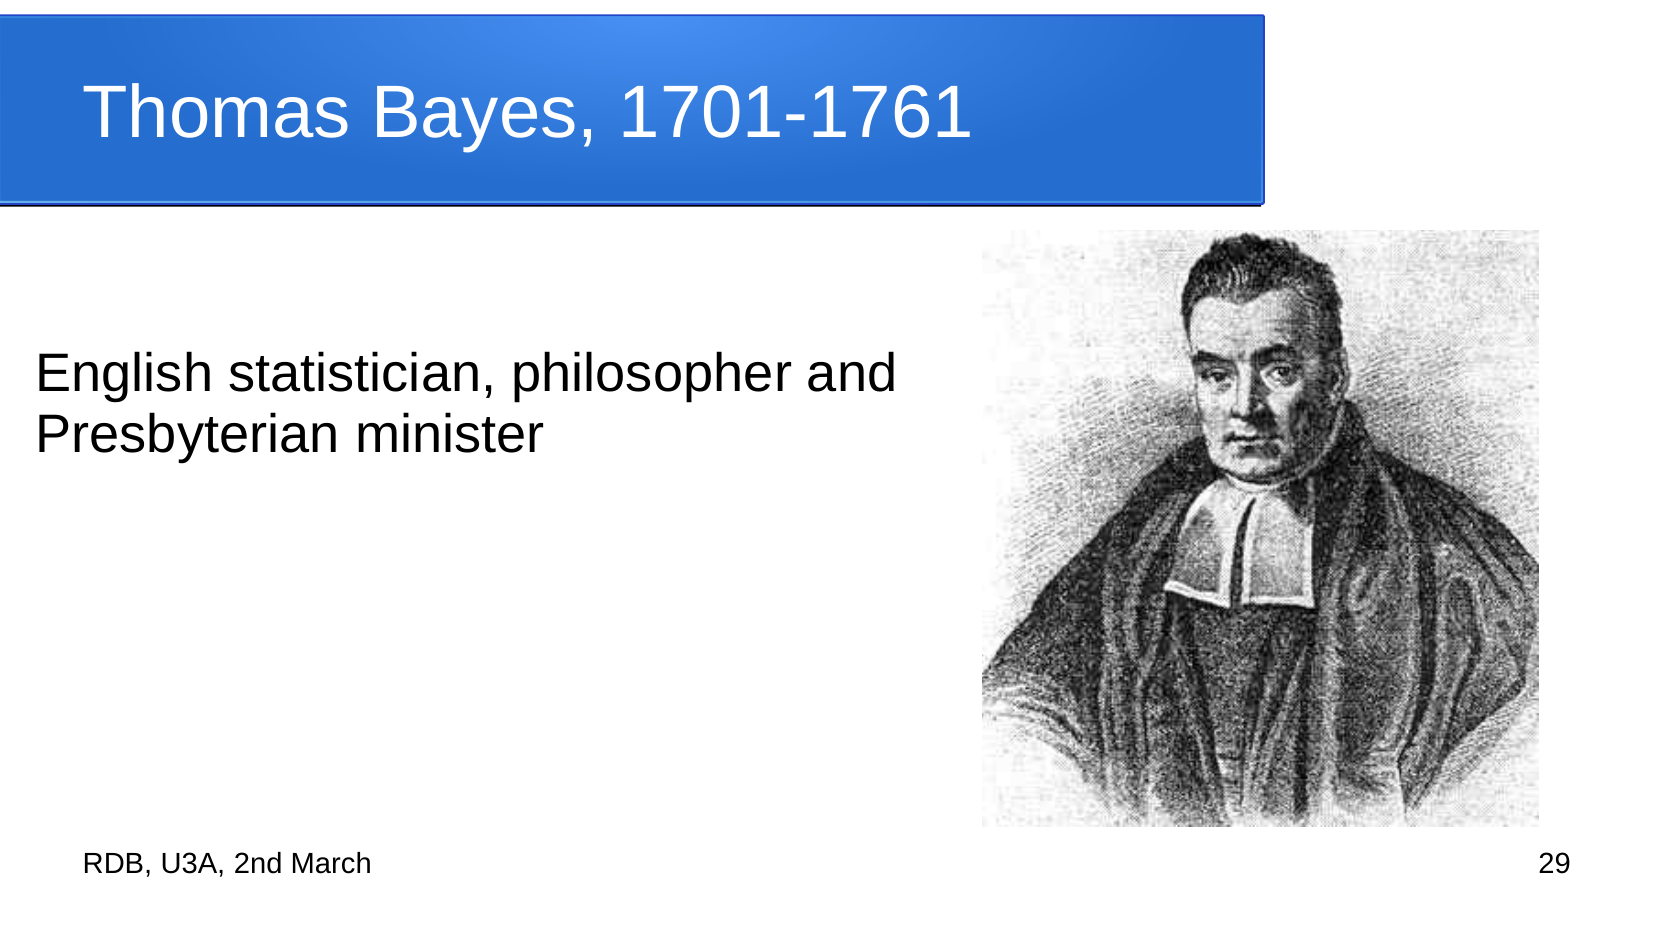

# Thomas Bayes, 1701-1761
English statistician, philosopher and Presbyterian minister
RDB, U3A, 2nd March
29